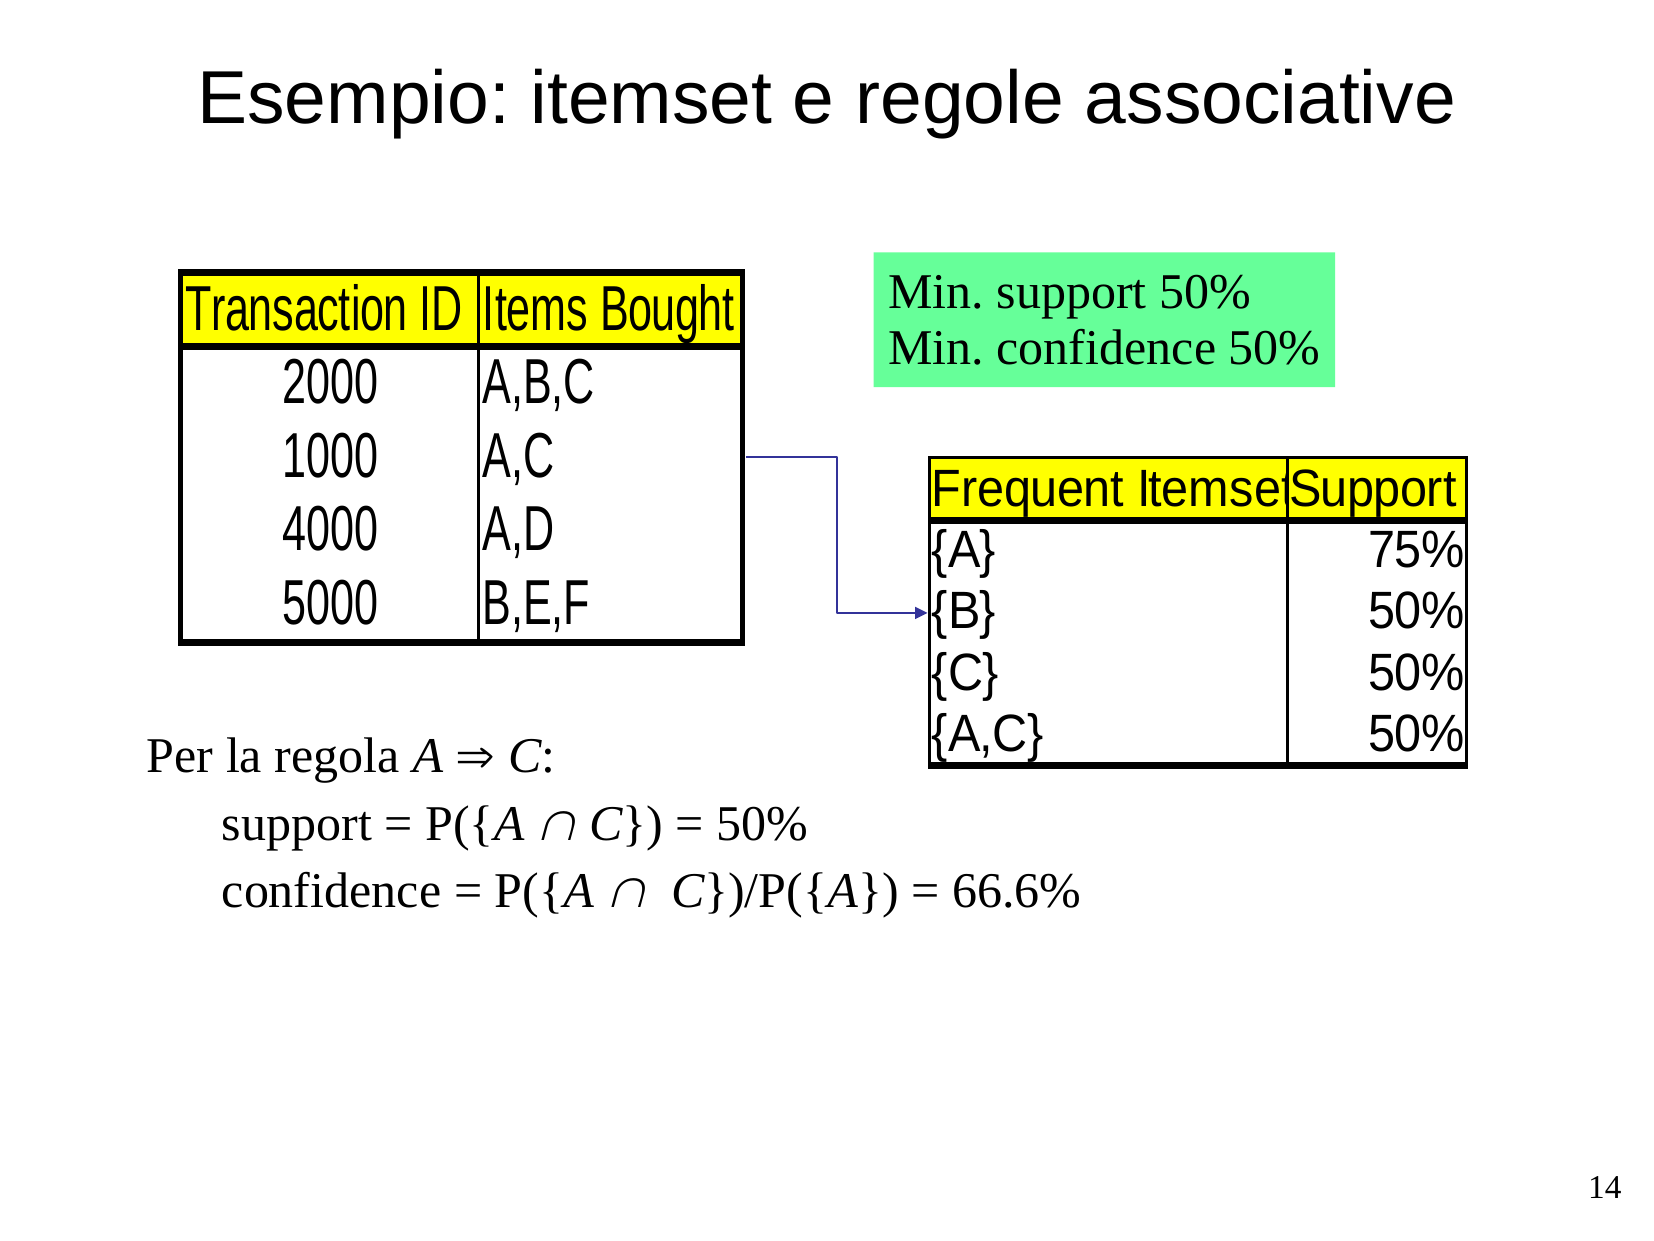

# Esempio: itemset e regole associative
Min. support 50%
Min. confidence 50%
Per la regola A  C:
support = P({A ∩ C}) = 50%
confidence = P({A ∩ C})/P({A}) = 66.6%